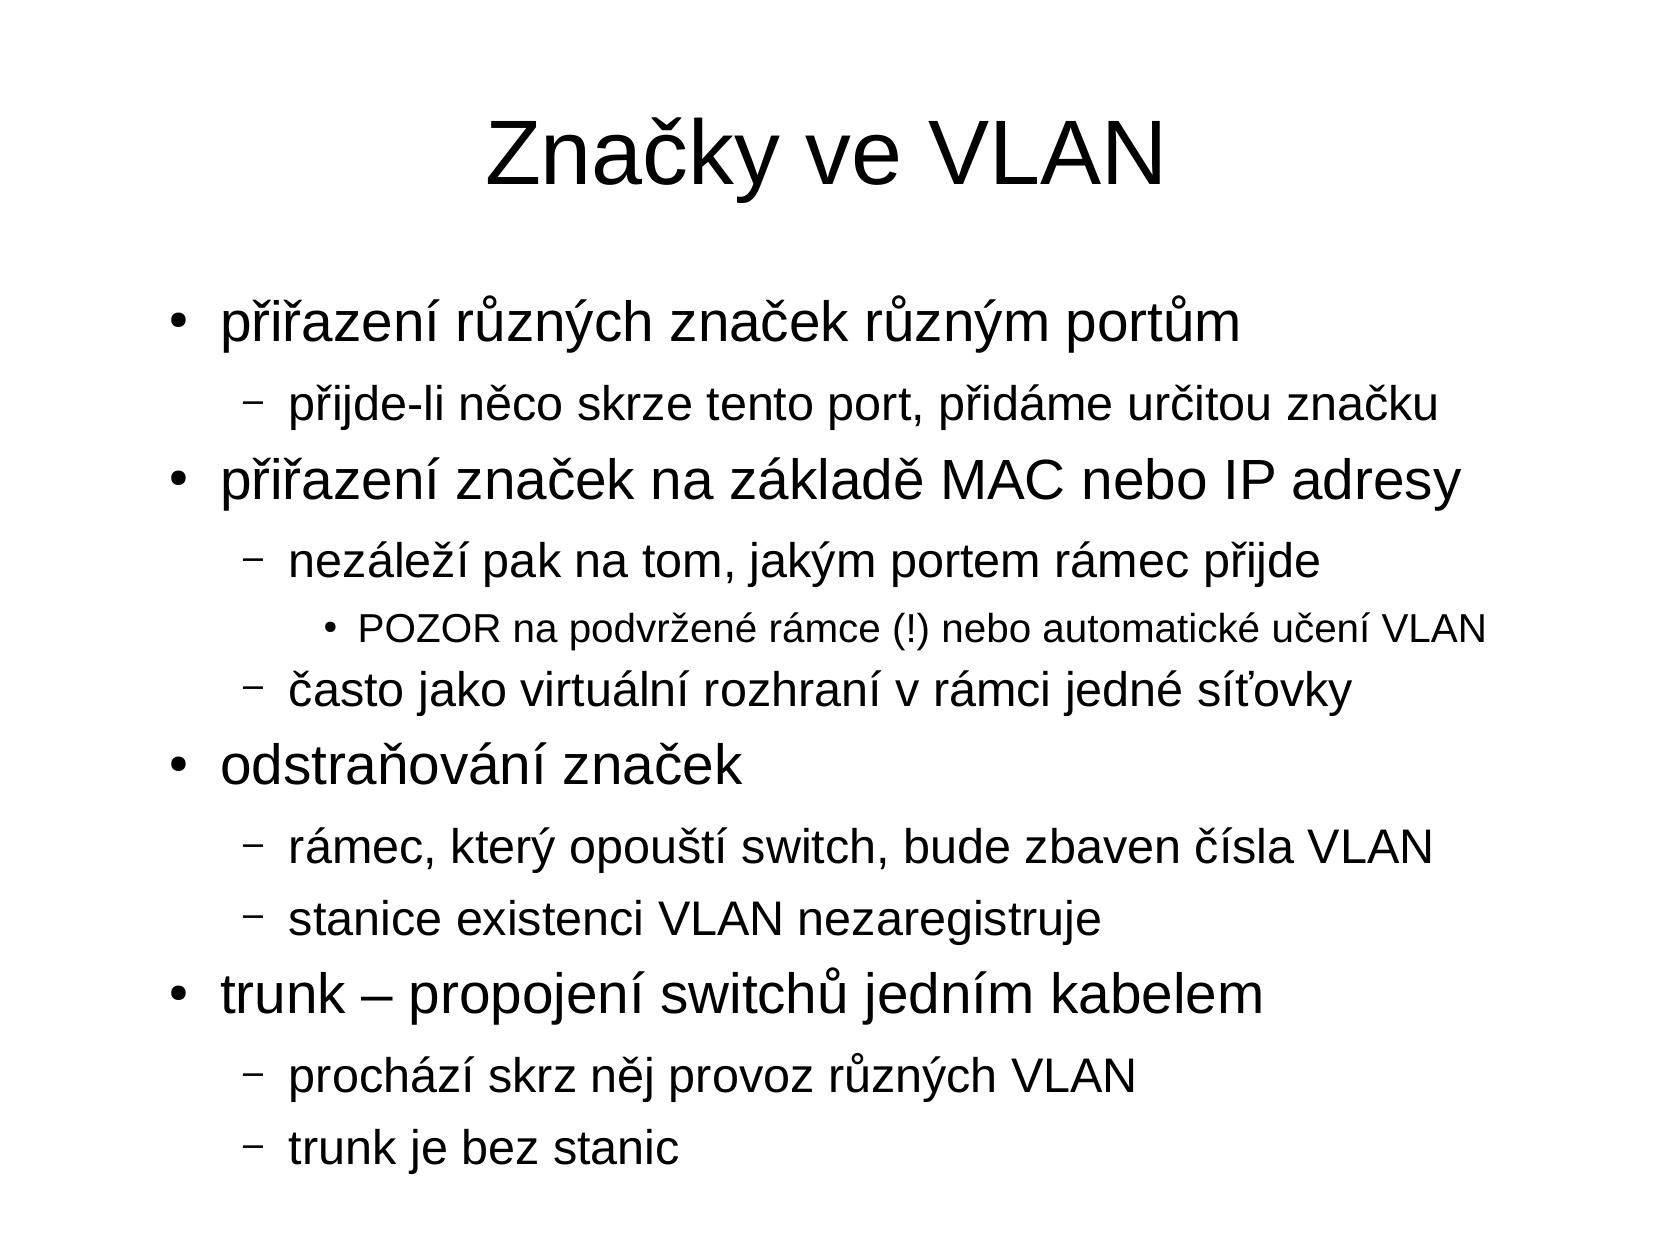

# Značky ve VLAN
přiřazení různých značek různým portům
přijde-li něco skrze tento port, přidáme určitou značku
přiřazení značek na základě MAC nebo IP adresy
nezáleží pak na tom, jakým portem rámec přijde
POZOR na podvržené rámce (!) nebo automatické učení VLAN
často jako virtuální rozhraní v rámci jedné síťovky
odstraňování značek
rámec, který opouští switch, bude zbaven čísla VLAN
stanice existenci VLAN nezaregistruje
trunk – propojení switchů jedním kabelem
prochází skrz něj provoz různých VLAN
trunk je bez stanic